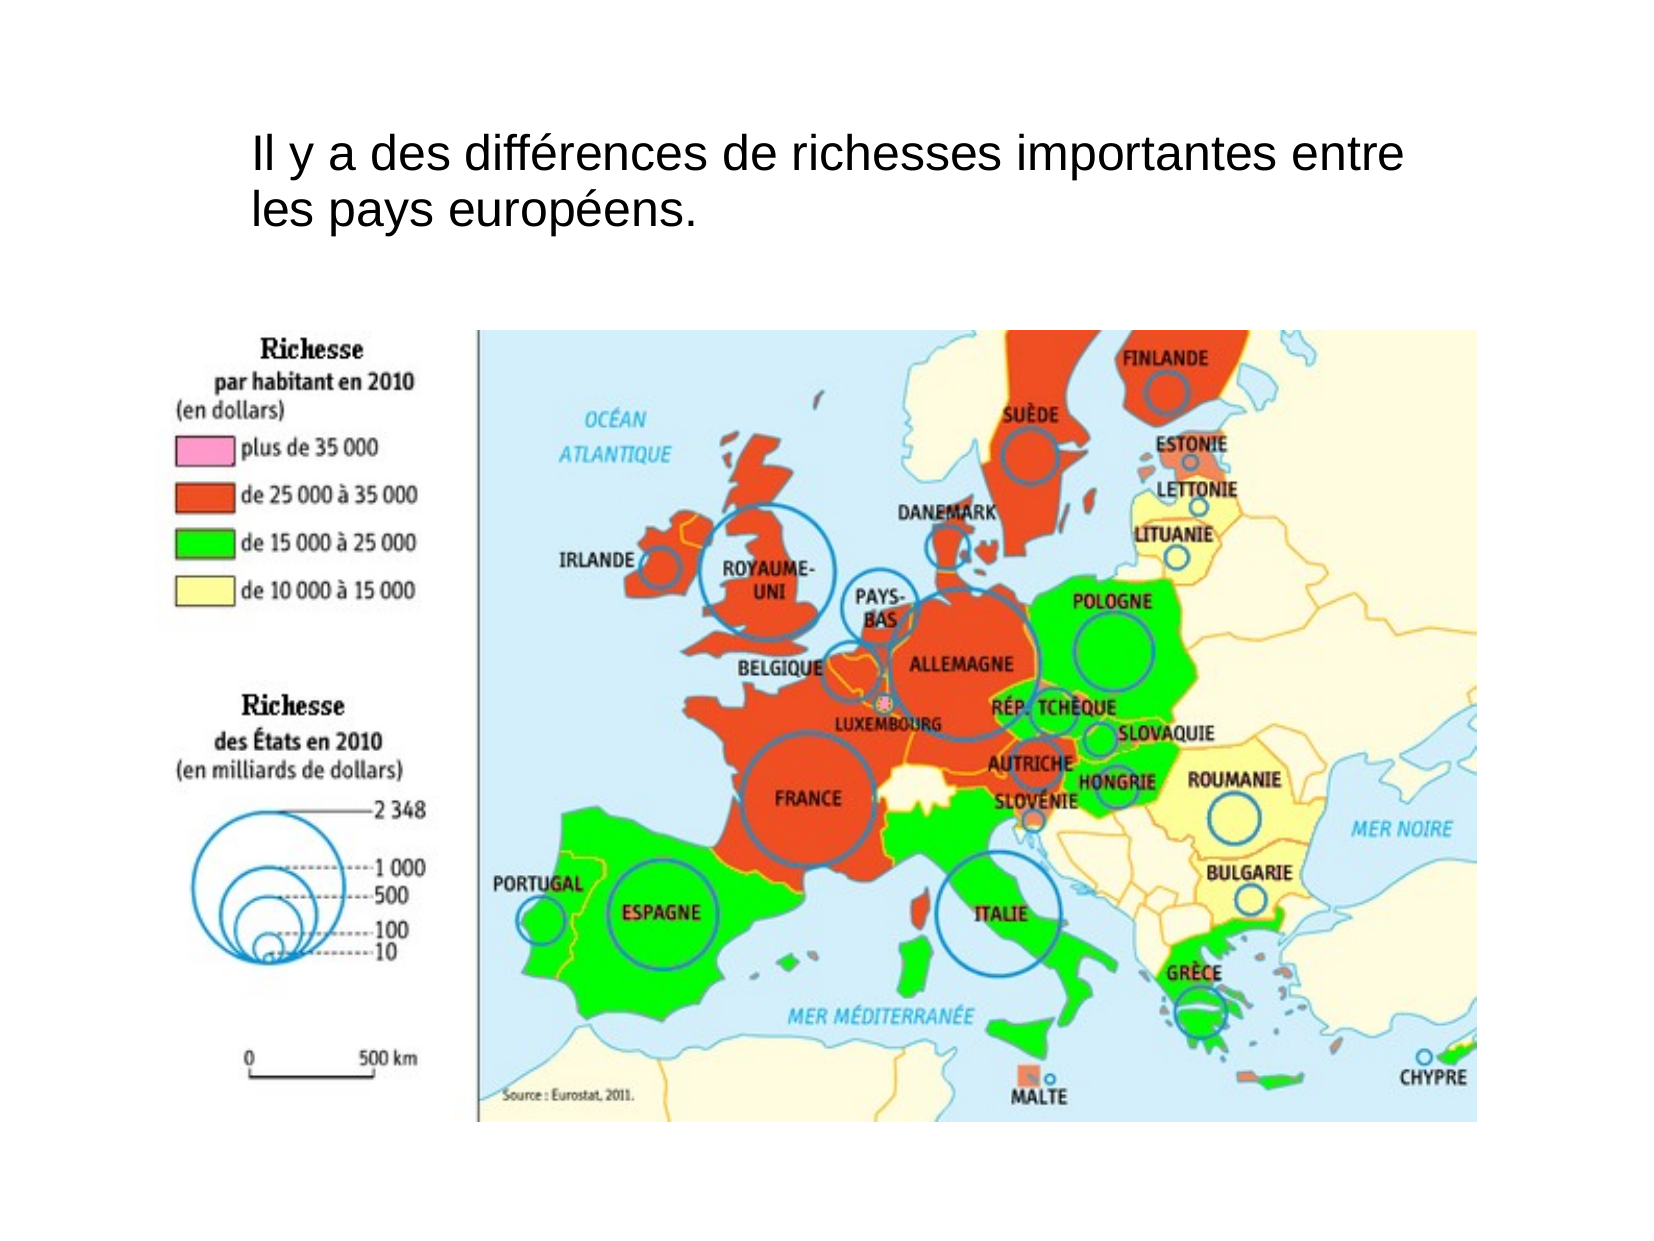

Il y a des différences de richesses importantes entre les pays européens.